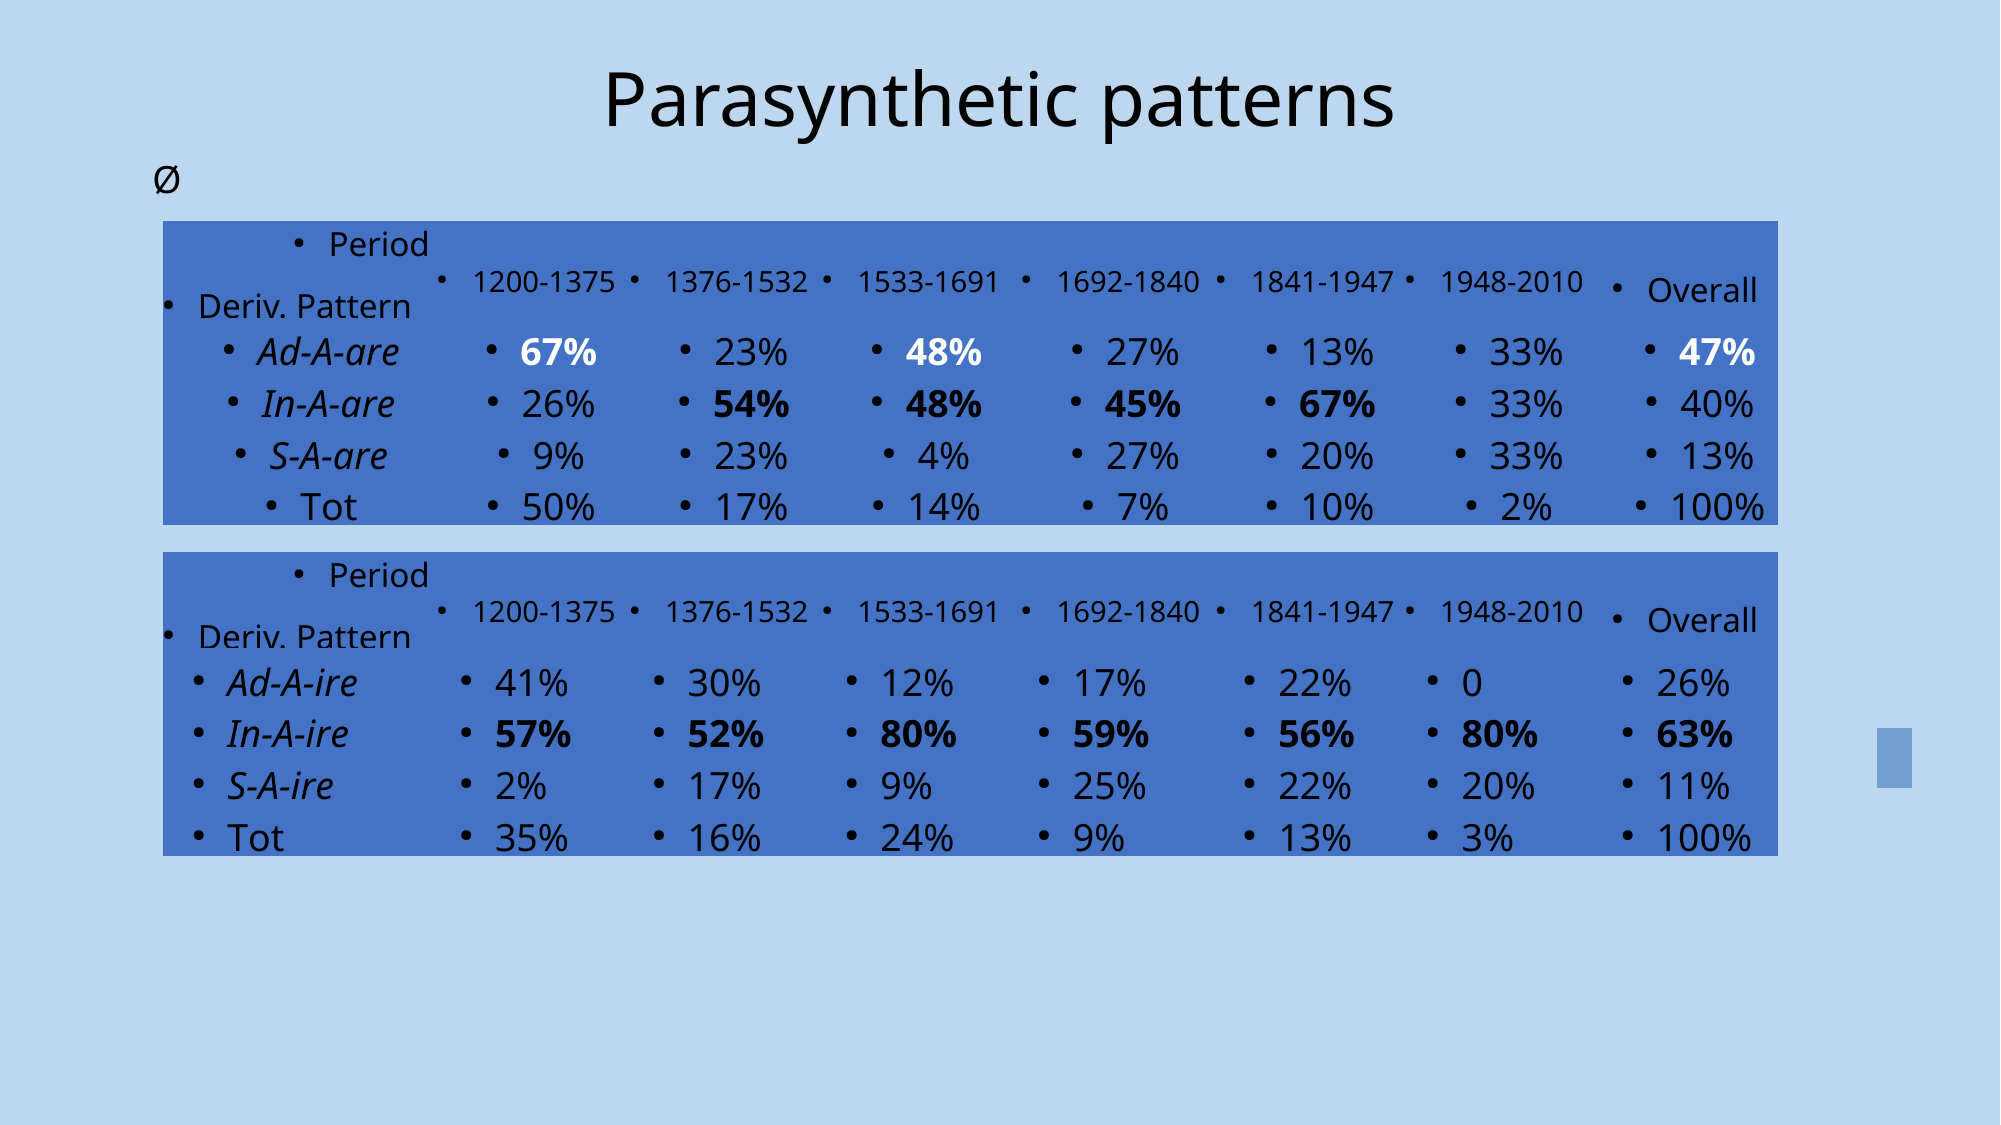

Parasynthetic patterns
| Period Deriv. Pattern | 1200-1375 | 1376-1532 | 1533-1691 | 1692-1840 | 1841-1947 | 1948-2010 | Overall |
| --- | --- | --- | --- | --- | --- | --- | --- |
| Ad-A-are | 67% | 23% | 48% | 27% | 13% | 33% | 47% |
| In-A-are | 26% | 54% | 48% | 45% | 67% | 33% | 40% |
| S-A-are | 9% | 23% | 4% | 27% | 20% | 33% | 13% |
| Tot | 50% | 17% | 14% | 7% | 10% | 2% | 100% |
| Period Deriv. Pattern | 1200-1375 | 1376-1532 | 1533-1691 | 1692-1840 | 1841-1947 | 1948-2010 | Overall |
| --- | --- | --- | --- | --- | --- | --- | --- |
| Ad-A-ire | 41% | 30% | 12% | 17% | 22% | 0 | 26% |
| In-A-ire | 57% | 52% | 80% | 59% | 56% | 80% | 63% |
| S-A-ire | 2% | 17% | 9% | 25% | 22% | 20% | 11% |
| Tot | 35% | 16% | 24% | 9% | 13% | 3% | 100% |
| |
| --- |